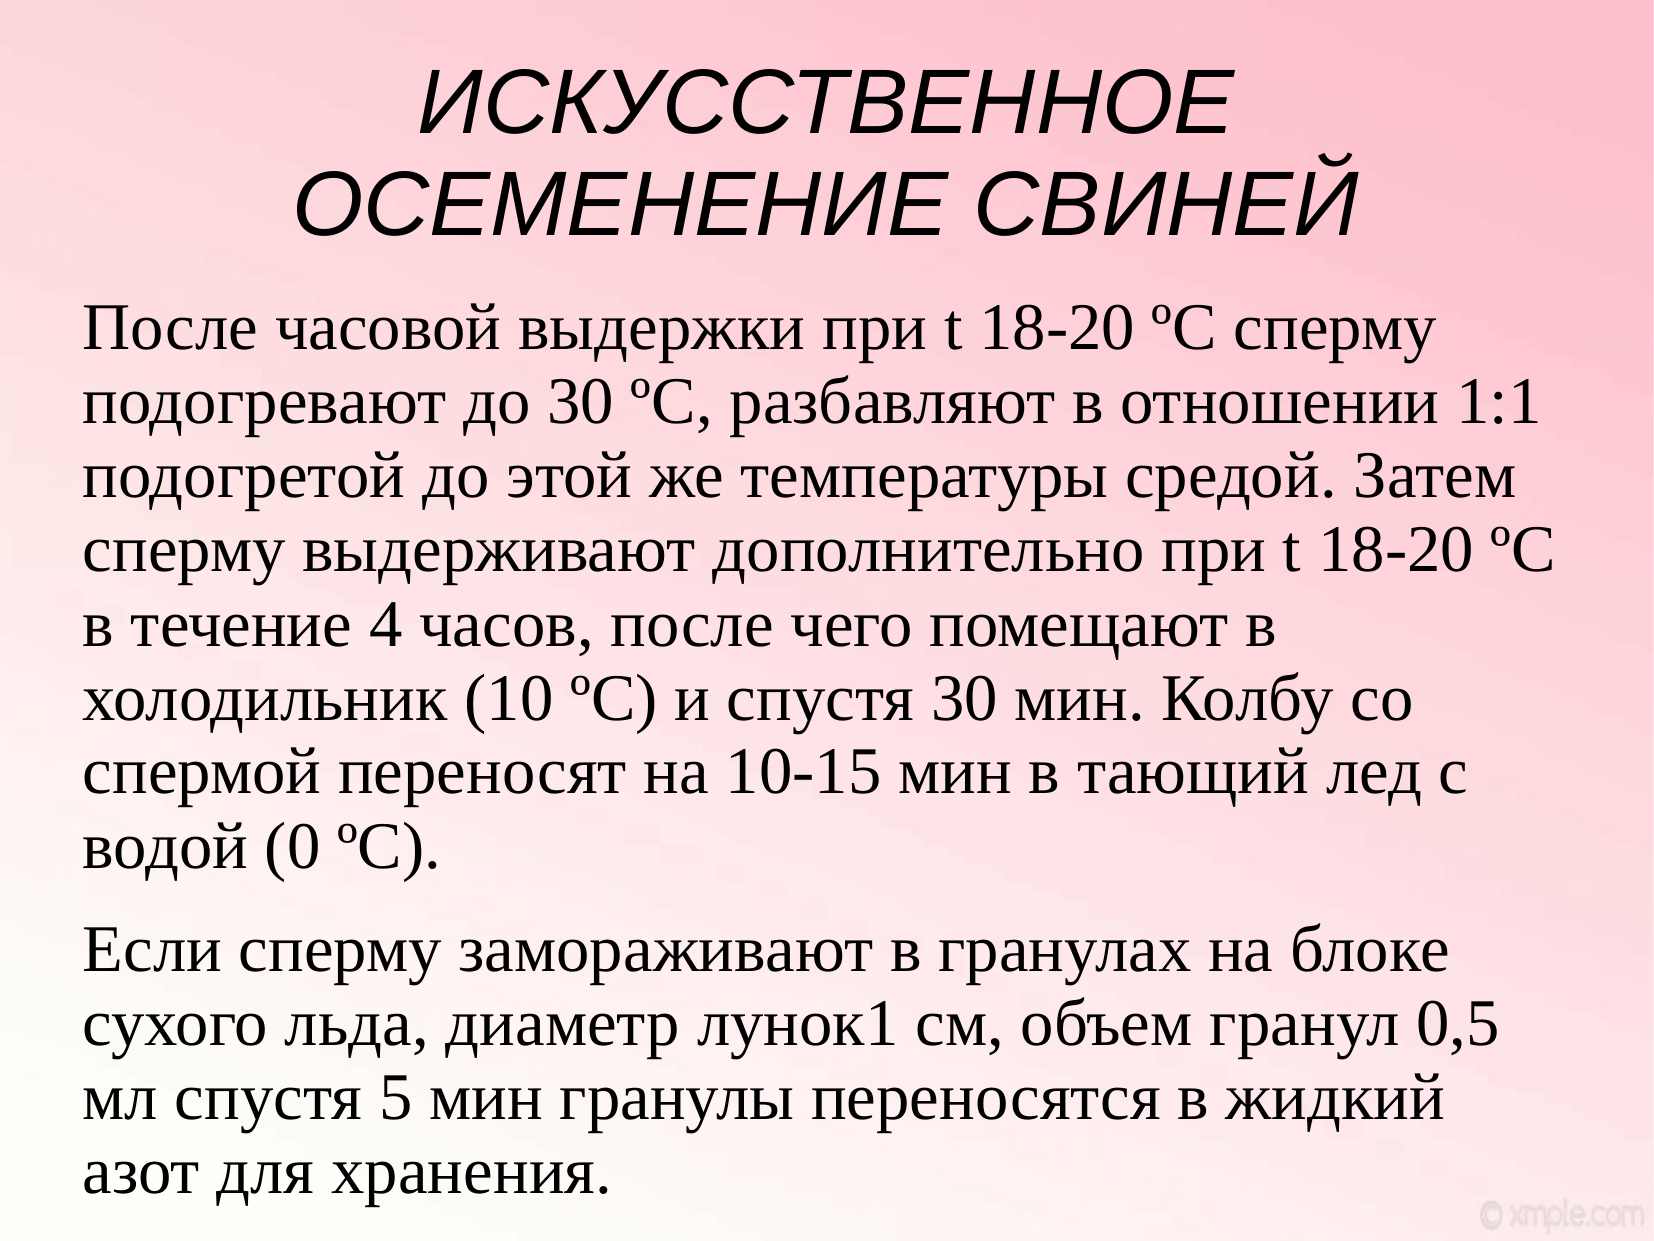

# ИСКУССТВЕННОЕ ОСЕМЕНЕНИЕ СВИНЕЙ
После часовой выдержки при t 18-20 ºС сперму подогревают до 30 ºС, разбавляют в отношении 1:1 подогретой до этой же температуры средой. Затем сперму выдерживают дополнительно при t 18-20 ºС в течение 4 часов, после чего помещают в холодильник (10 ºС) и спустя 30 мин. Колбу со спермой переносят на 10-15 мин в тающий лед с водой (0 ºС).
Если сперму замораживают в гранулах на блоке сухого льда, диаметр лунок1 см, объем гранул 0,5 мл спустя 5 мин гранулы переносятся в жидкий азот для хранения.